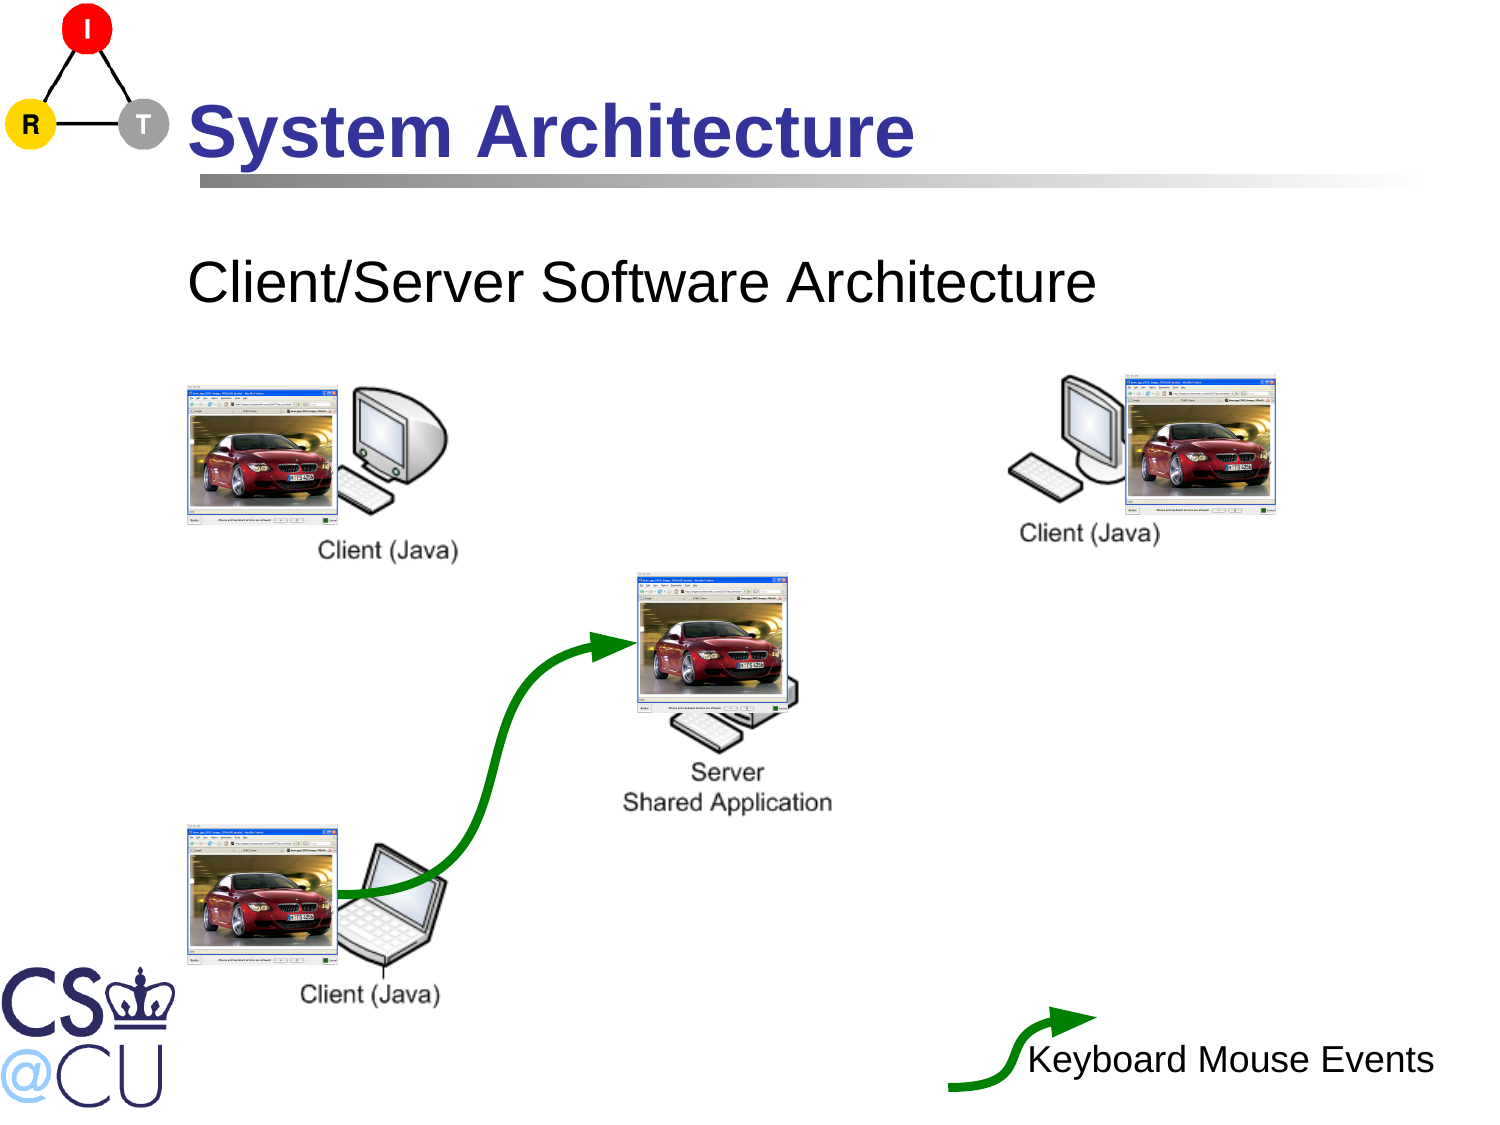

# System Architecture
Client/Server Software Architecture
Keyboard Mouse Events